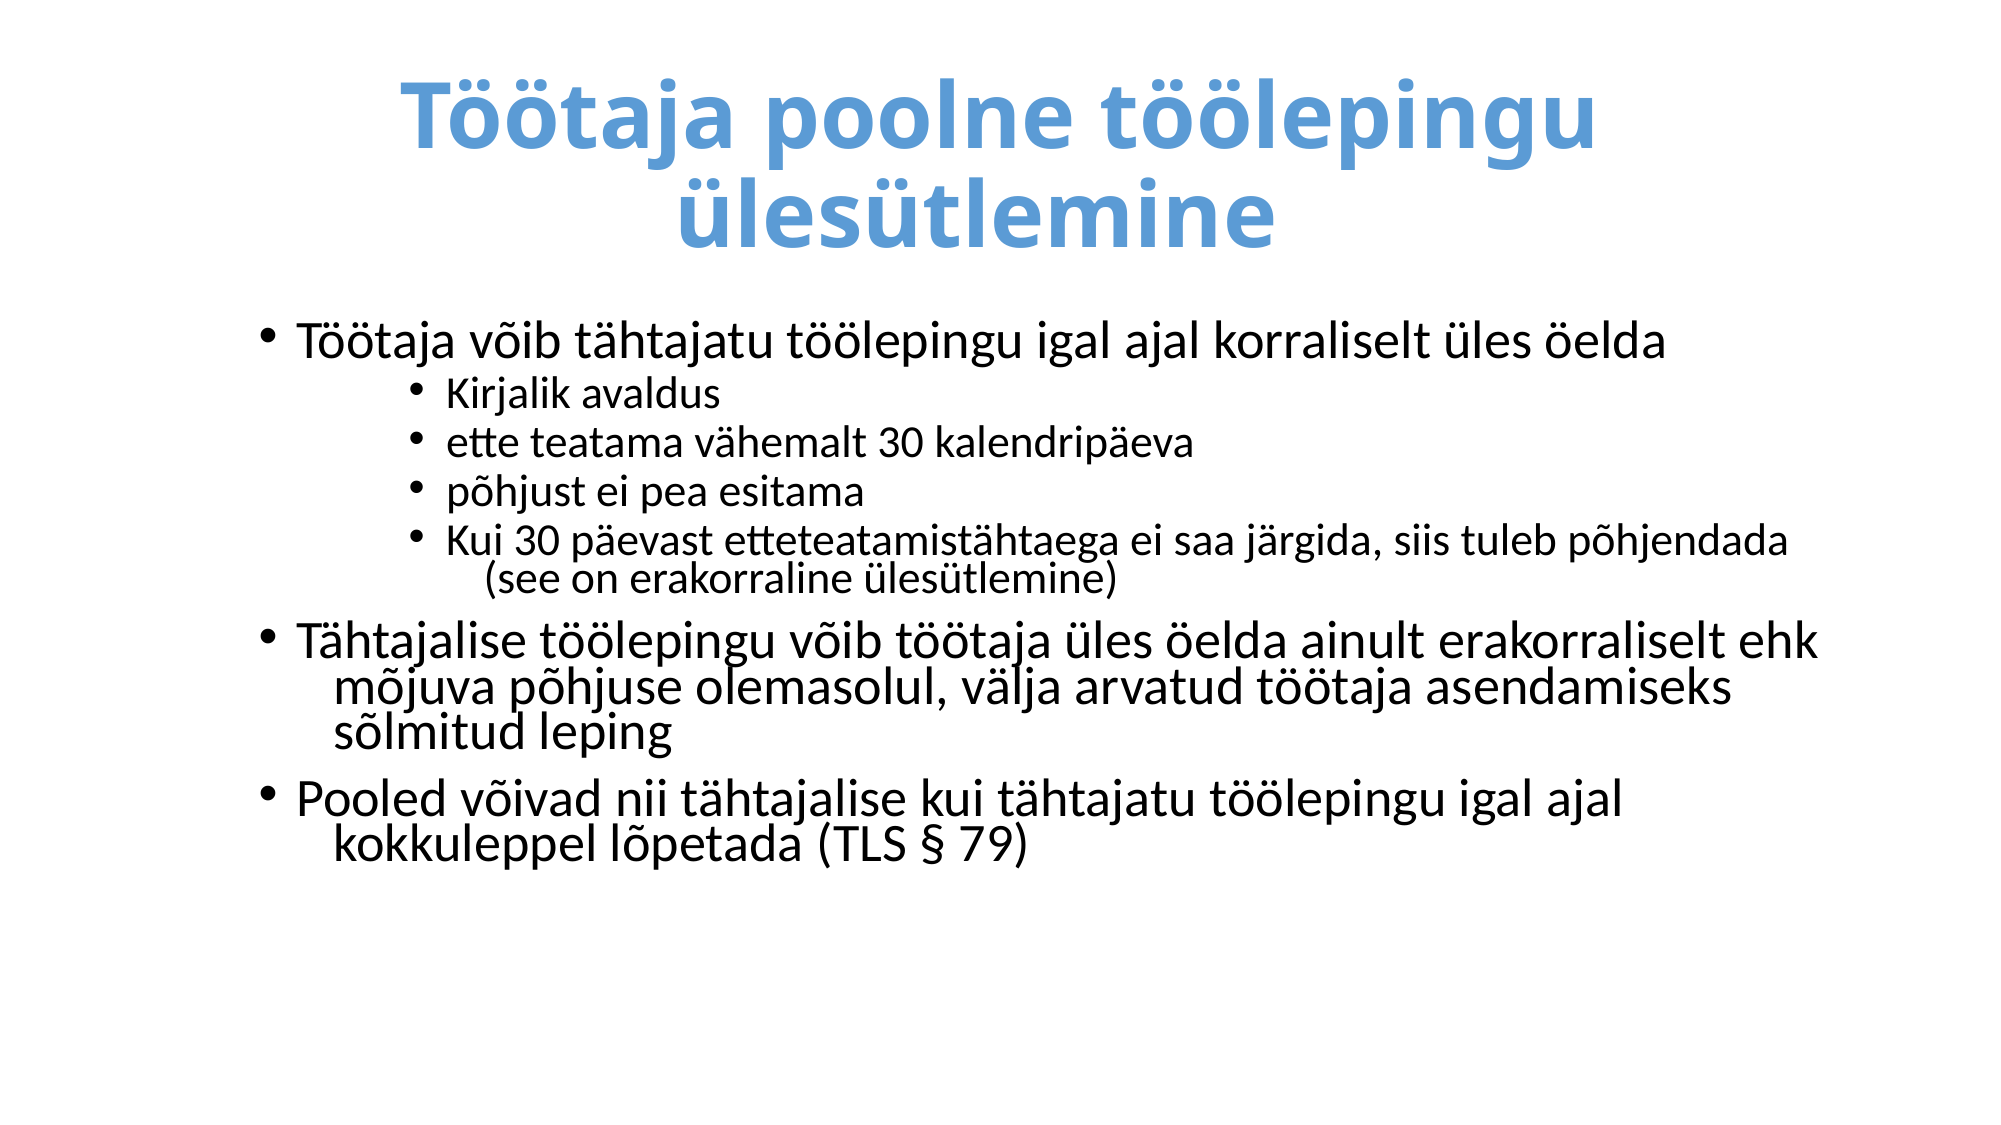

# Töötaja poolne töölepingu ülesütlemine
Töötaja võib tähtajatu töölepingu igal ajal korraliselt üles öelda
Kirjalik avaldus
ette teatama vähemalt 30 kalendripäeva
põhjust ei pea esitama
Kui 30 päevast etteteatamistähtaega ei saa järgida, siis tuleb põhjendada (see on erakorraline ülesütlemine)
Tähtajalise töölepingu võib töötaja üles öelda ainult erakorraliselt ehk mõjuva põhjuse olemasolul, välja arvatud töötaja asendamiseks sõlmitud leping
Pooled võivad nii tähtajalise kui tähtajatu töölepingu igal ajal kokkuleppel lõpetada (TLS § 79)